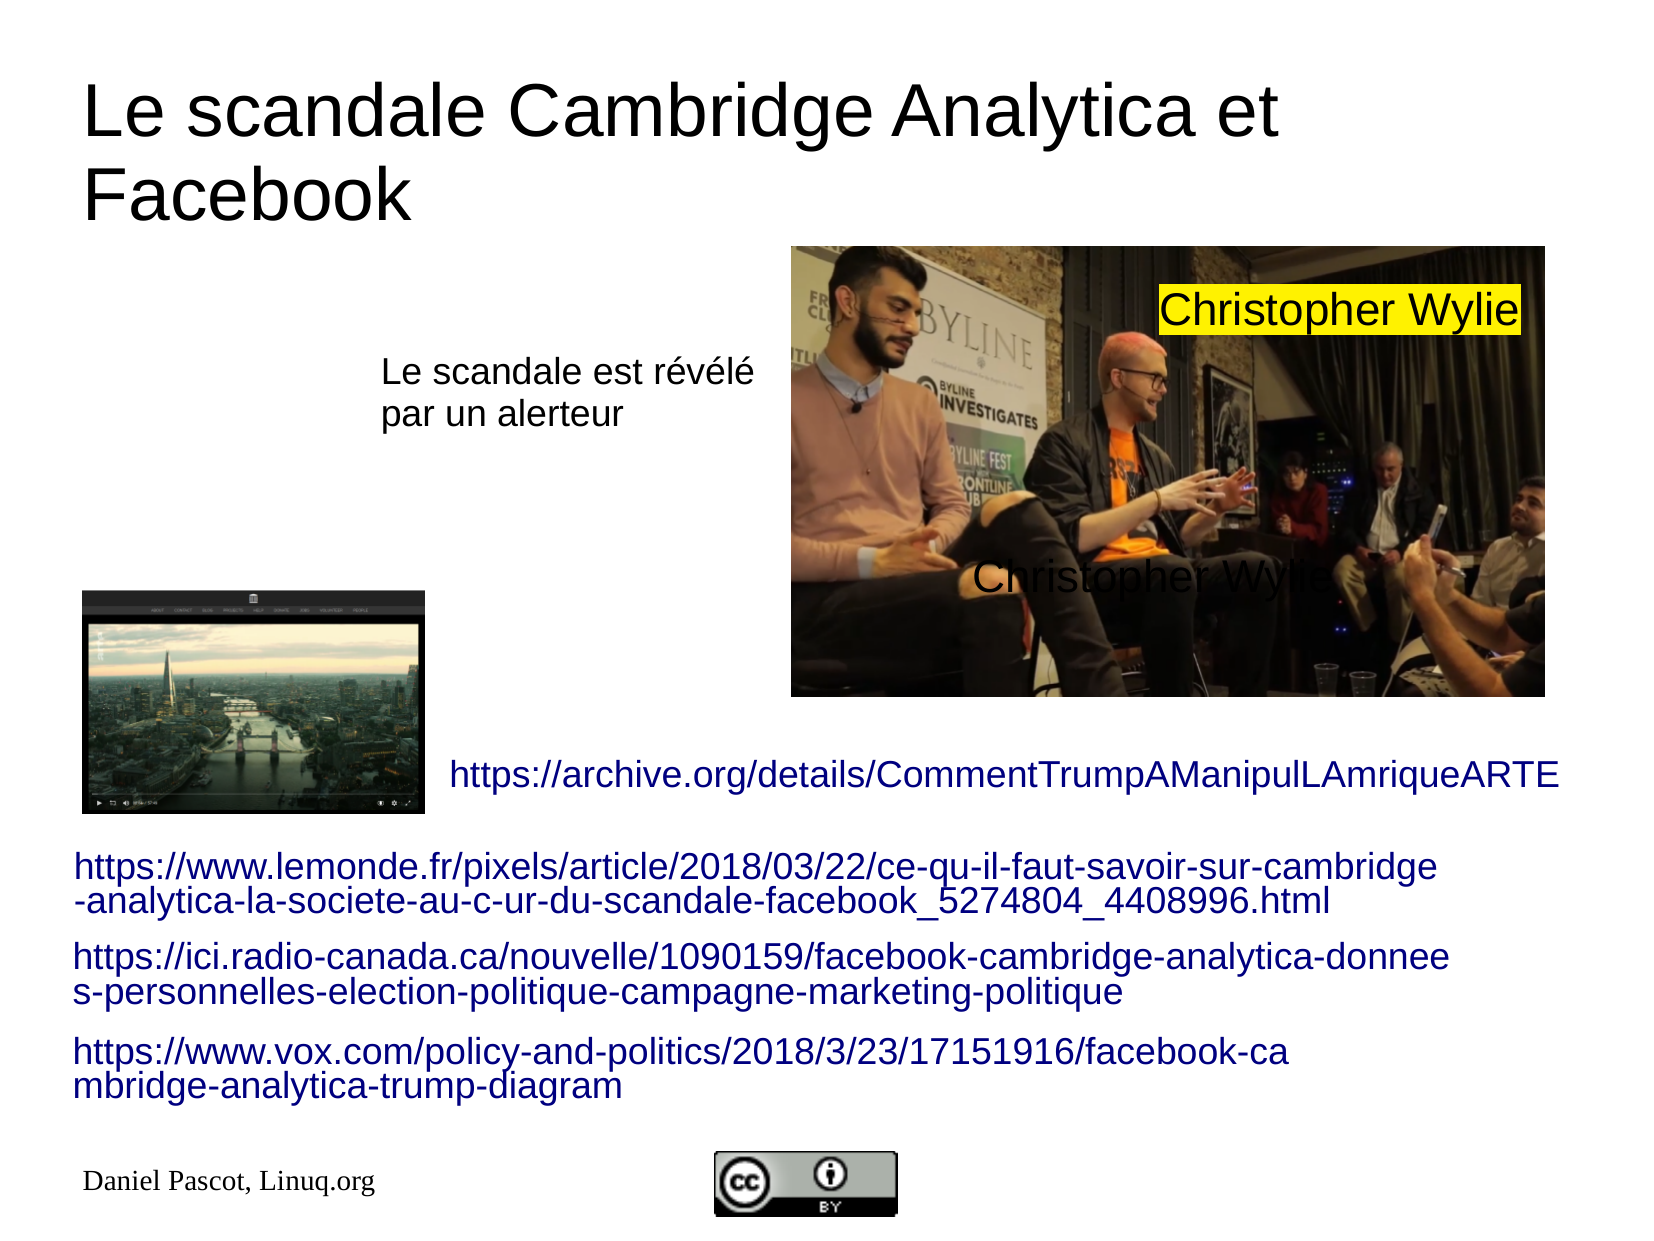

# Le scandale Cambridge Analytica et Facebook
Christopher Wylie
Le scandale est révélé par un alerteur
Christopher Wylie
https://archive.org/details/CommentTrumpAManipulLAmriqueARTE
https://www.lemonde.fr/pixels/article/2018/03/22/ce-qu-il-faut-savoir-sur-cambridge-analytica-la-societe-au-c-ur-du-scandale-facebook_5274804_4408996.html
https://ici.radio-canada.ca/nouvelle/1090159/facebook-cambridge-analytica-donnees-personnelles-election-politique-campagne-marketing-politique
https://www.vox.com/policy-and-politics/2018/3/23/17151916/facebook-cambridge-analytica-trump-diagram